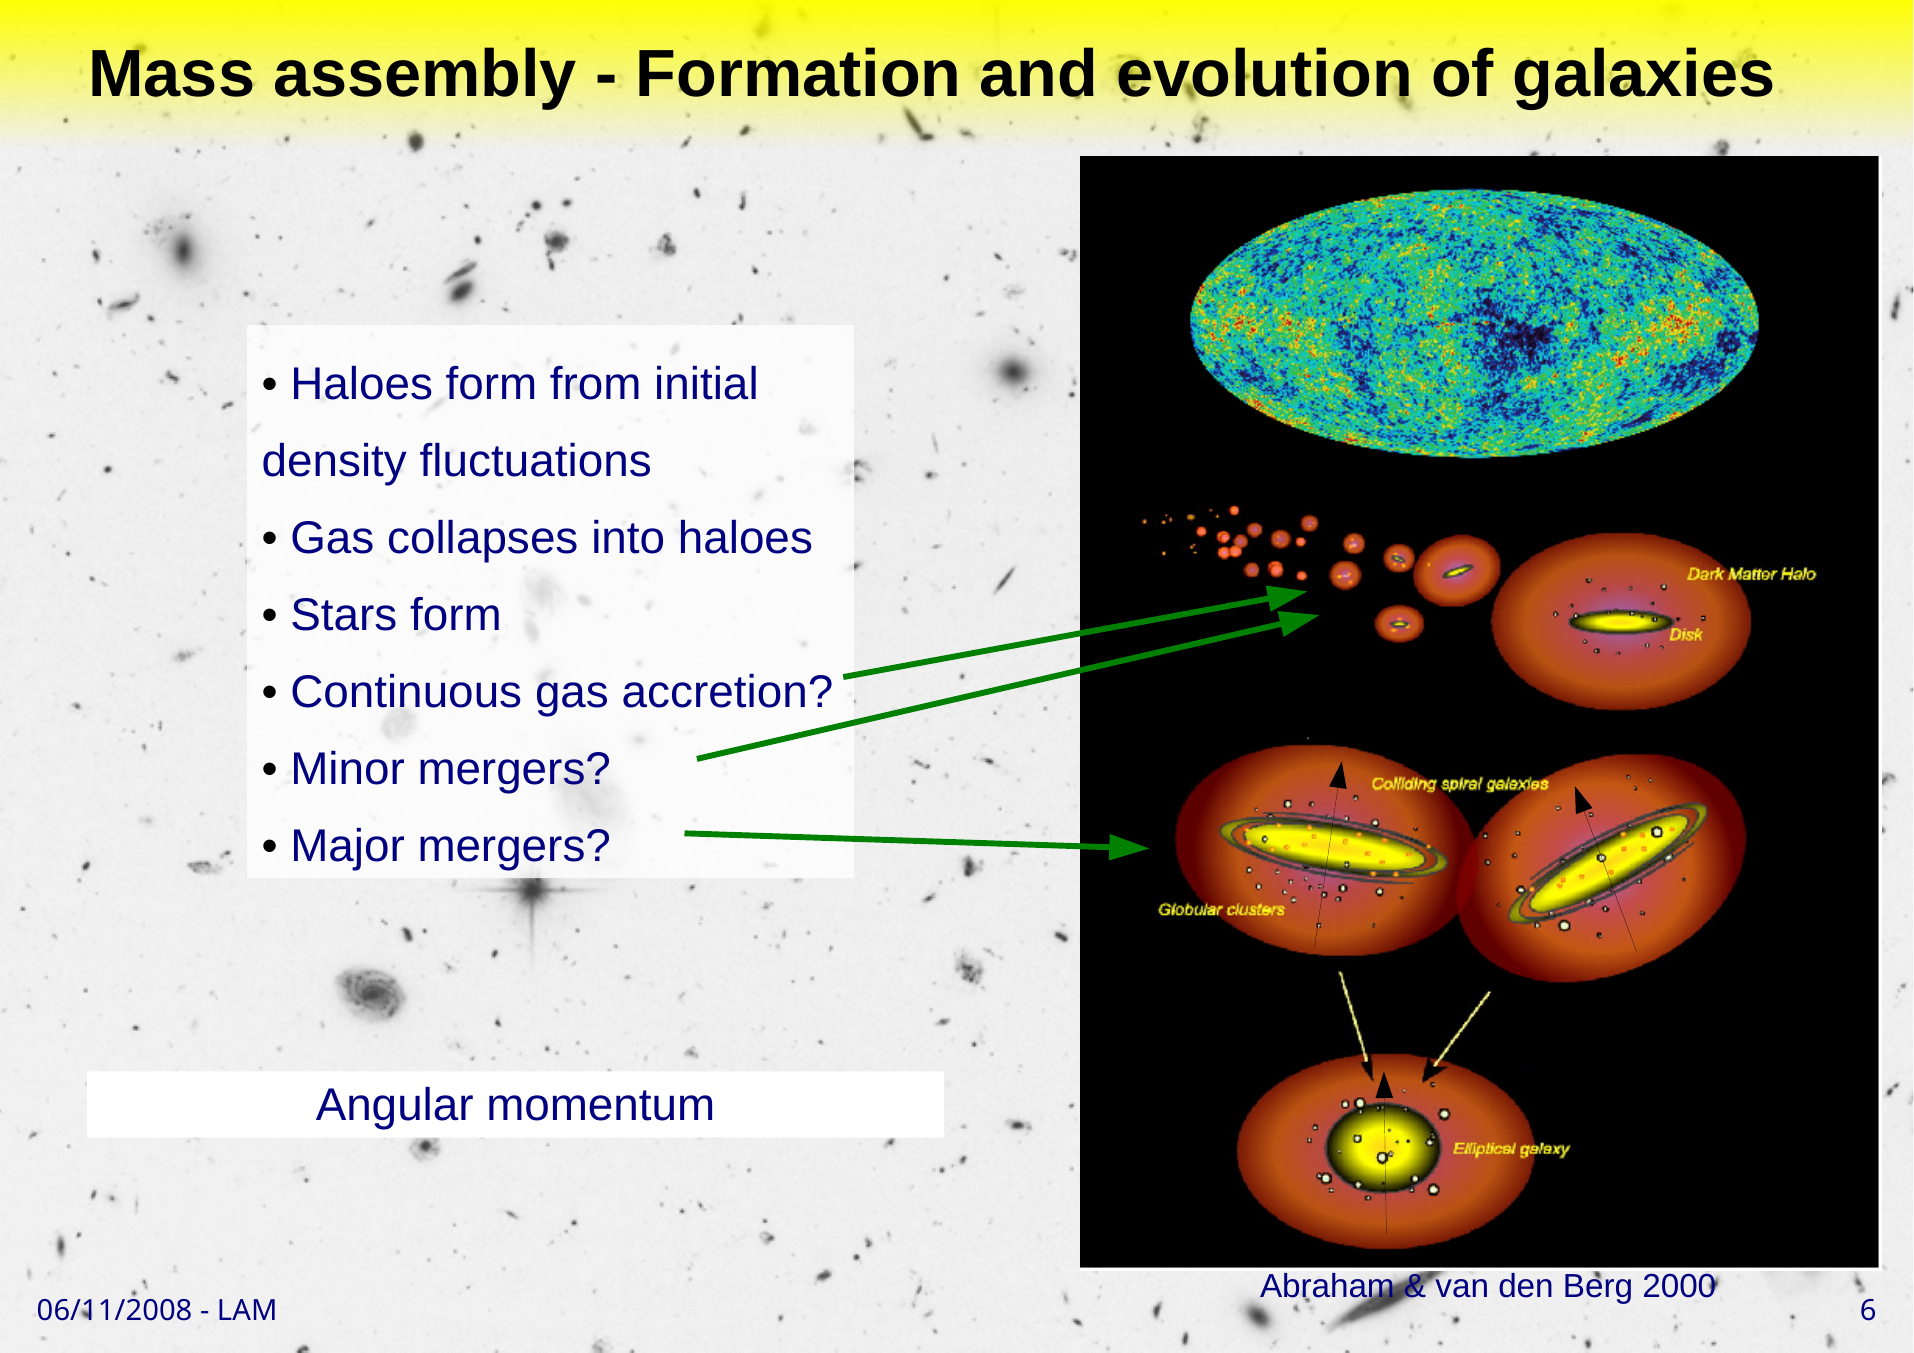

# Mass assembly - Formation and evolution of galaxies
 Haloes form from initial density fluctuations
 Gas collapses into haloes
 Stars form
 Continuous gas accretion?
 Minor mergers?
 Major mergers?
Angular momentum
Abraham & van den Berg 2000
6
06/11/2008 - LAM